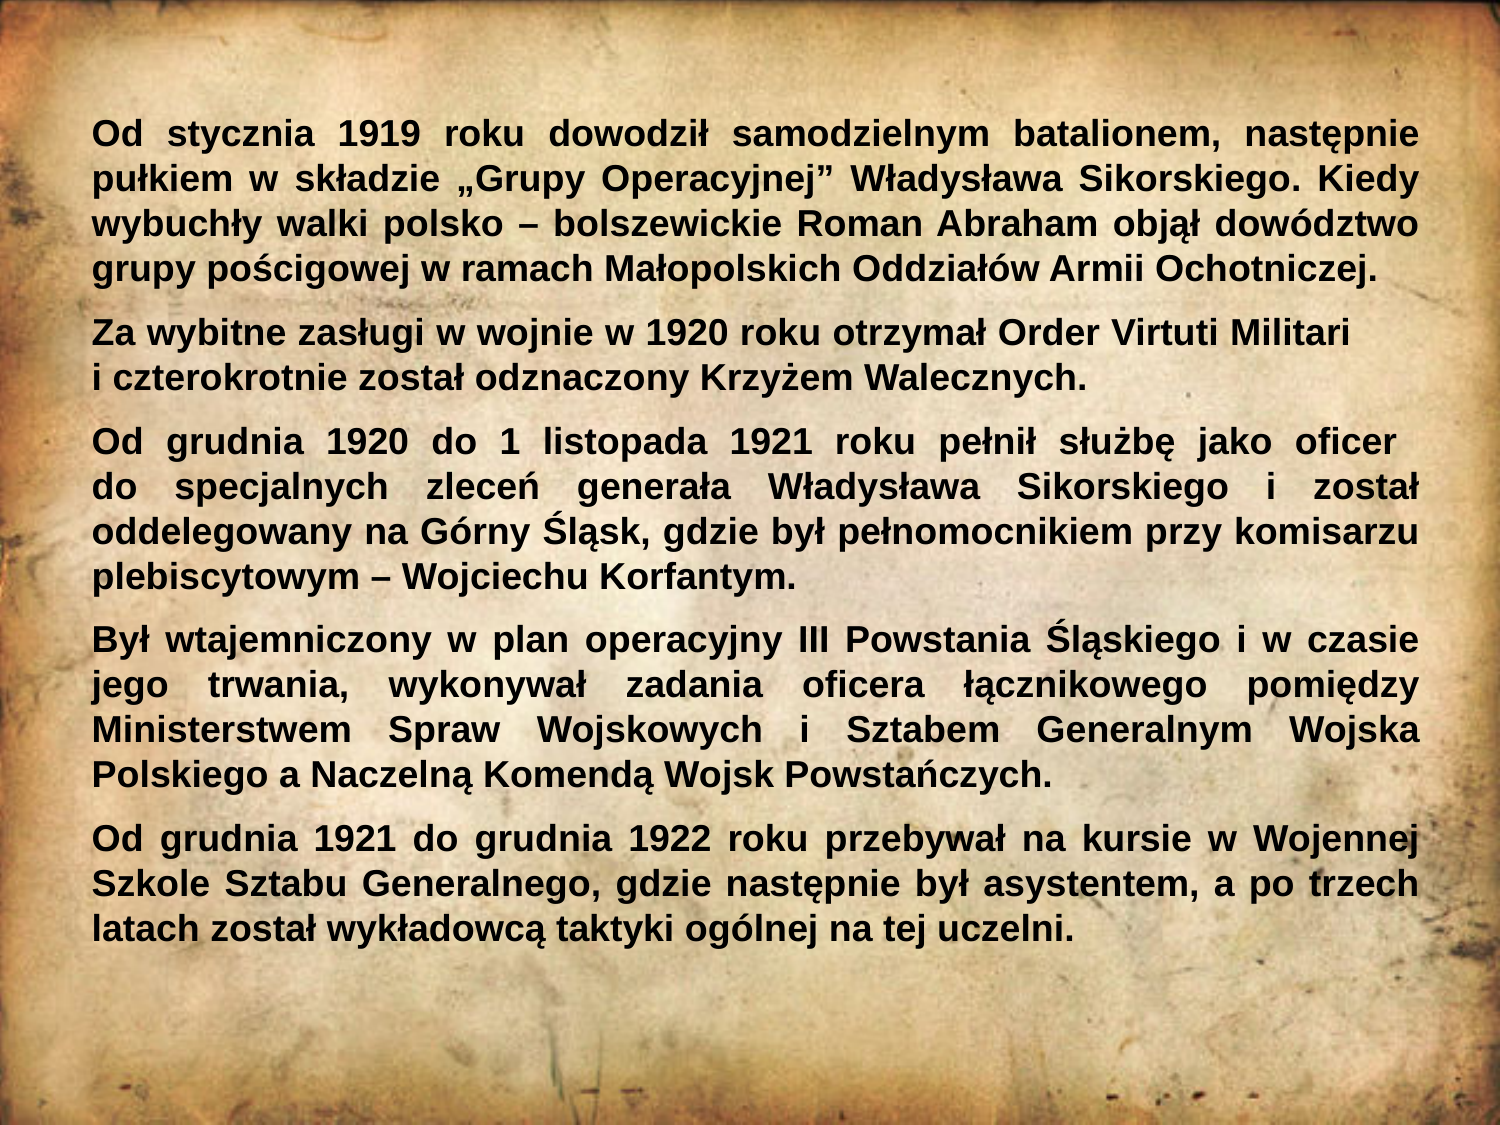

Od stycznia 1919 roku dowodził samodzielnym batalionem, następnie pułkiem w składzie „Grupy Operacyjnej” Władysława Sikorskiego. Kiedy wybuchły walki polsko – bolszewickie Roman Abraham objął dowództwo grupy pościgowej w ramach Małopolskich Oddziałów Armii Ochotniczej.
Za wybitne zasługi w wojnie w 1920 roku otrzymał Order Virtuti Militari i czterokrotnie został odznaczony Krzyżem Walecznych.
Od grudnia 1920 do 1 listopada 1921 roku pełnił służbę jako oficer
do specjalnych zleceń generała Władysława Sikorskiego i został oddelegowany na Górny Śląsk, gdzie był pełnomocnikiem przy komisarzu plebiscytowym – Wojciechu Korfantym.
Był wtajemniczony w plan operacyjny III Powstania Śląskiego i w czasie jego trwania, wykonywał zadania oficera łącznikowego pomiędzy Ministerstwem Spraw Wojskowych i Sztabem Generalnym Wojska Polskiego a Naczelną Komendą Wojsk Powstańczych.
Od grudnia 1921 do grudnia 1922 roku przebywał na kursie w Wojennej Szkole Sztabu Generalnego, gdzie następnie był asystentem, a po trzech latach został wykładowcą taktyki ogólnej na tej uczelni.